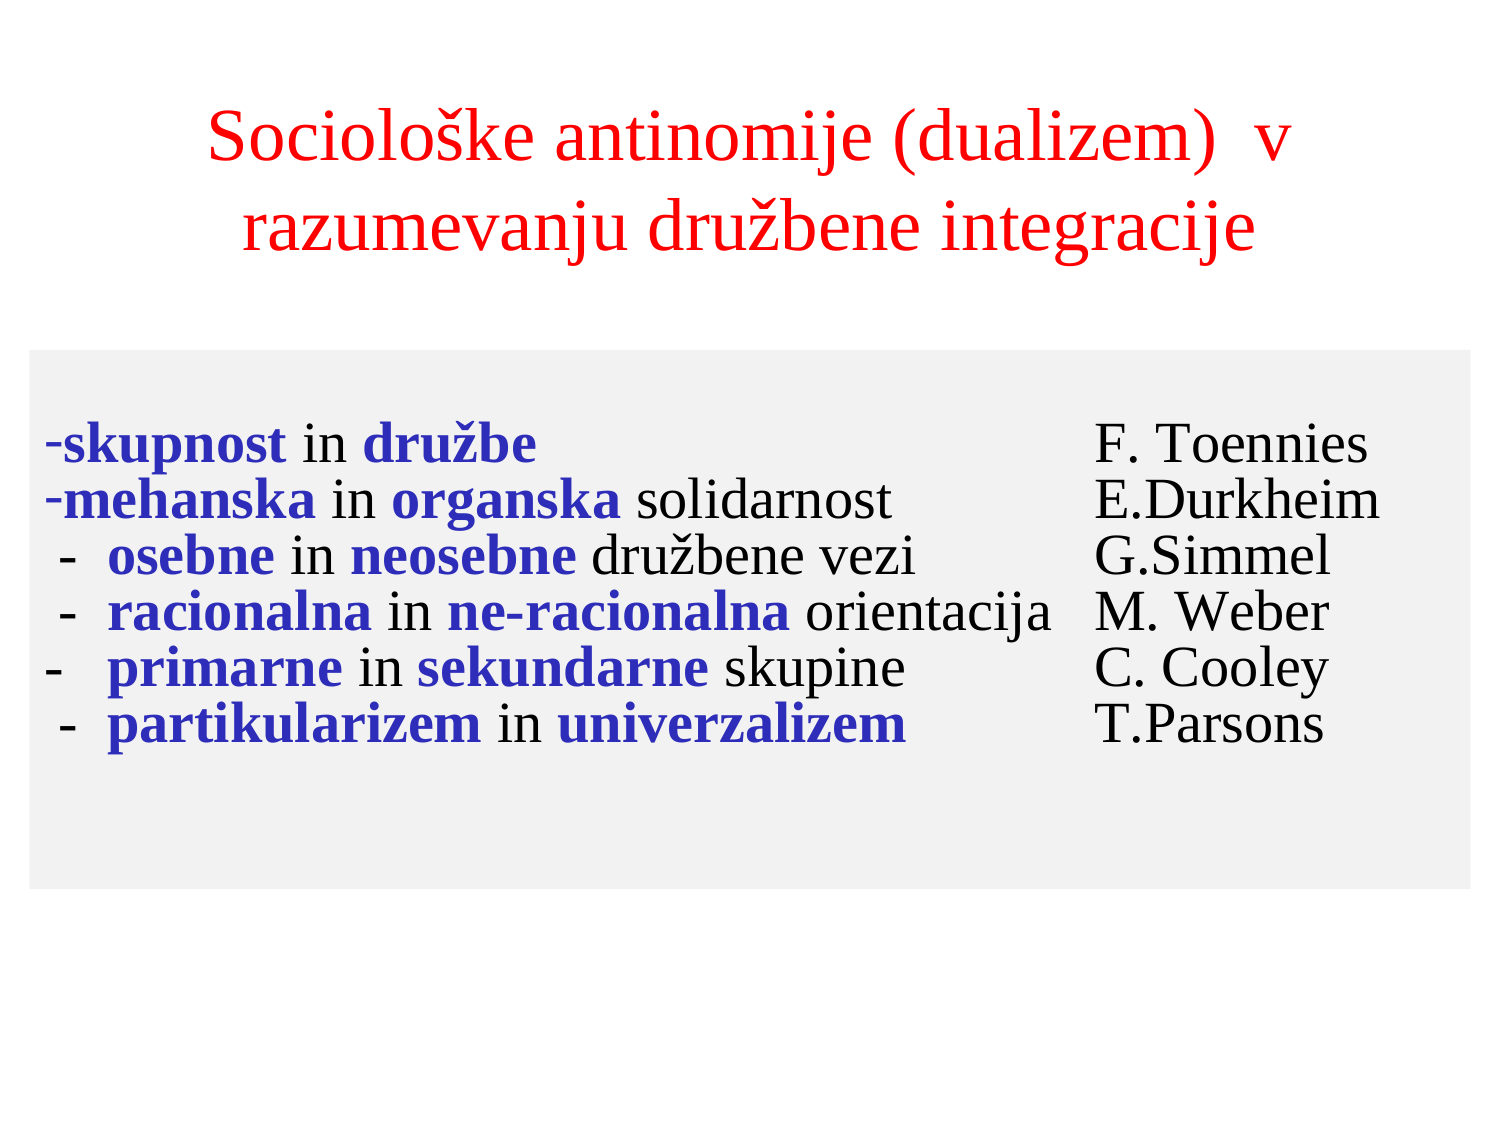

Sociološke antinomije (dualizem) v razumevanju družbene integracije
skupnost in družbe				F. Toennies
mehanska in organska solidarnost 		E.Durkheim
 - osebne in neosebne družbene vezi 		G.Simmel
 - racionalna in ne-racionalna orientacija 	M. Weber
- primarne in sekundarne skupine 		C. Cooley
 - partikularizem in univerzalizem 		T.Parsons